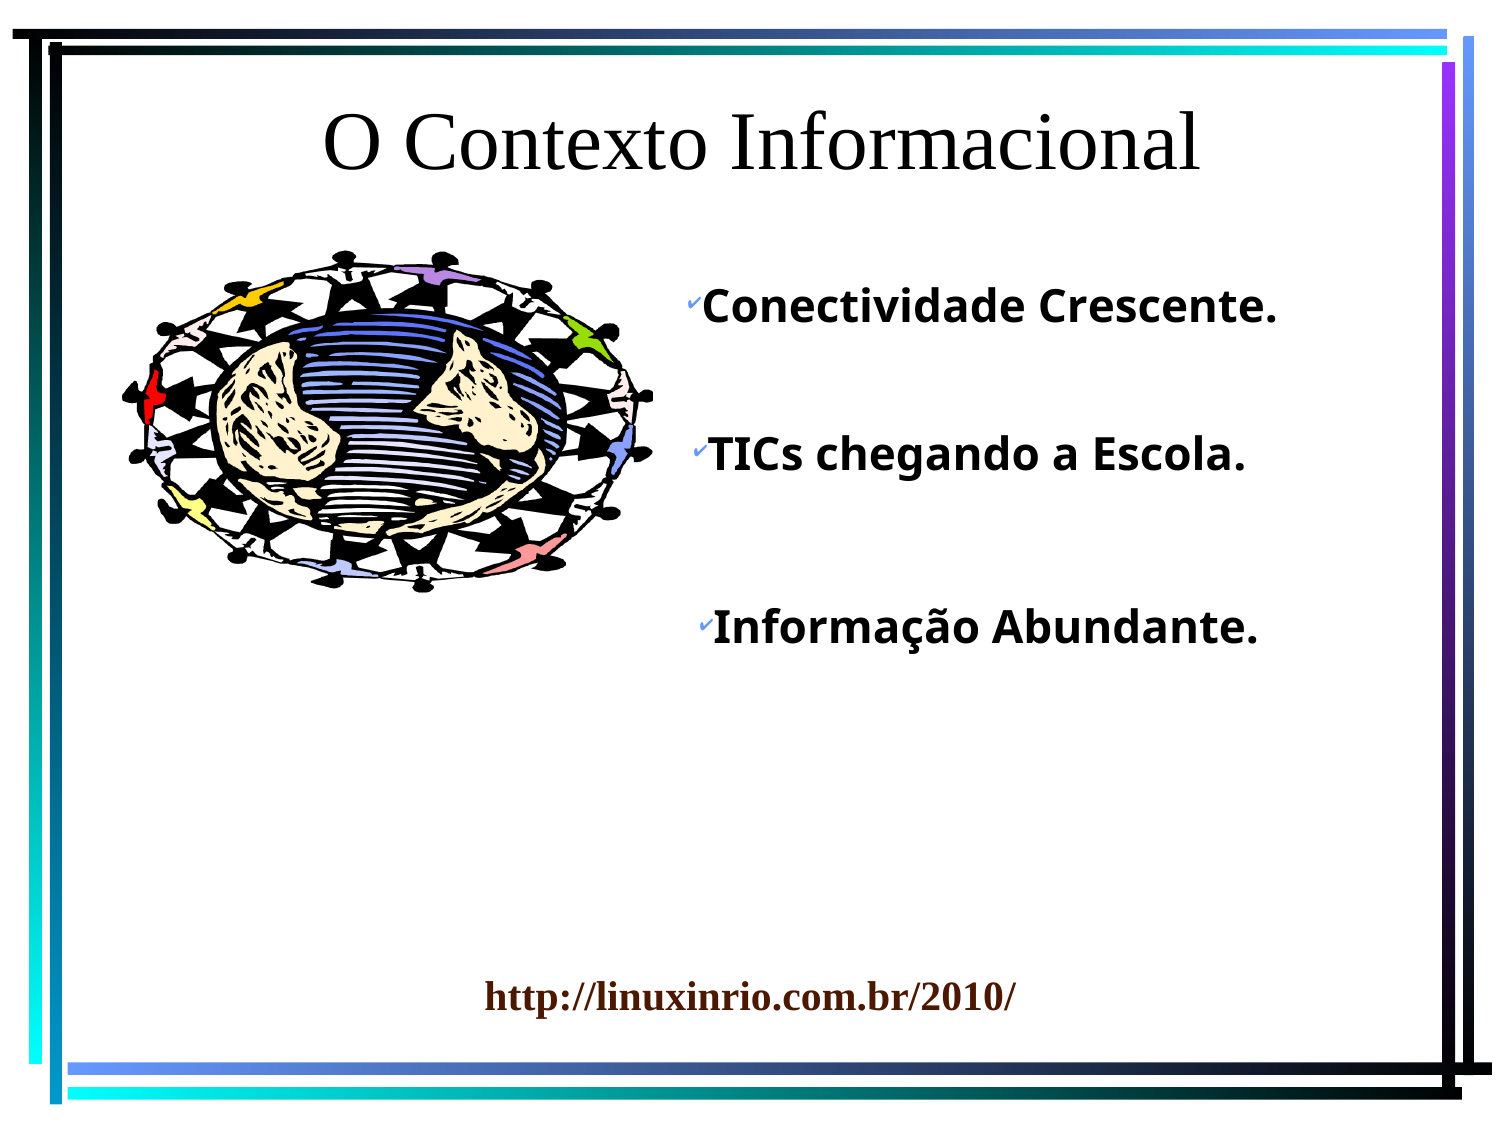

# O Contexto Informacional
Conectividade Crescente.
TICs chegando a Escola.
Informação Abundante.
 http://linuxinrio.com.br/2010/